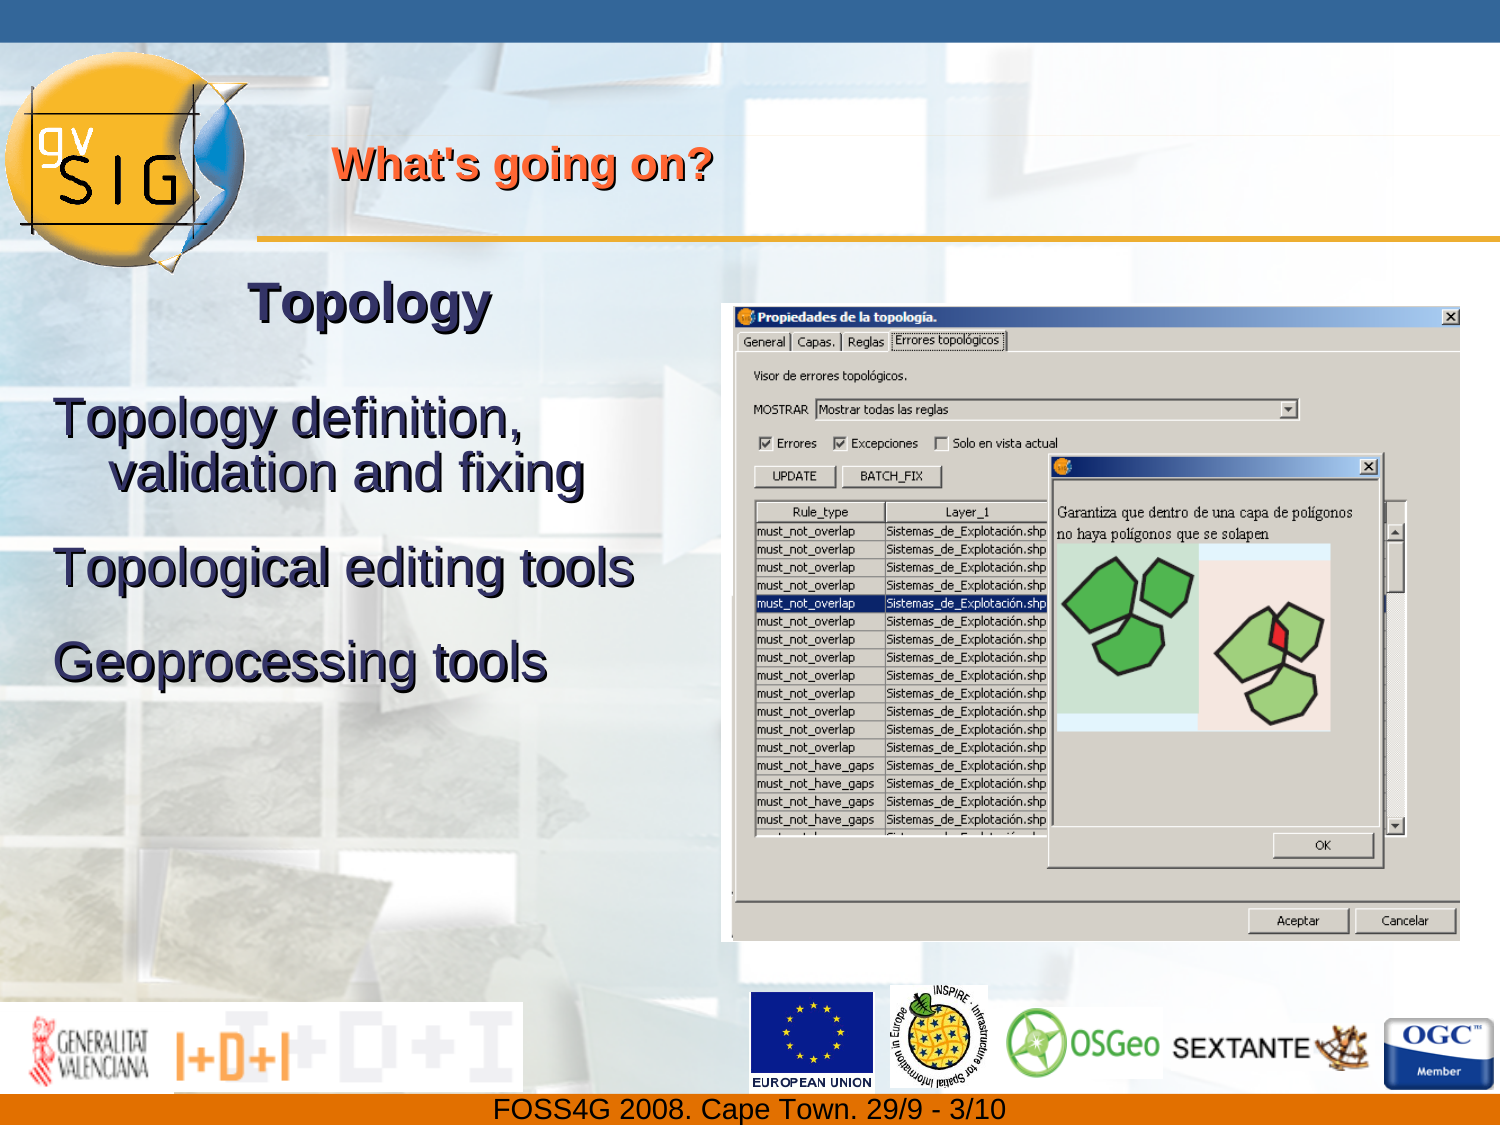

#
What's going on?
Topology
Topology definition, validation and fixing
Topological editing tools
Geoprocessing tools